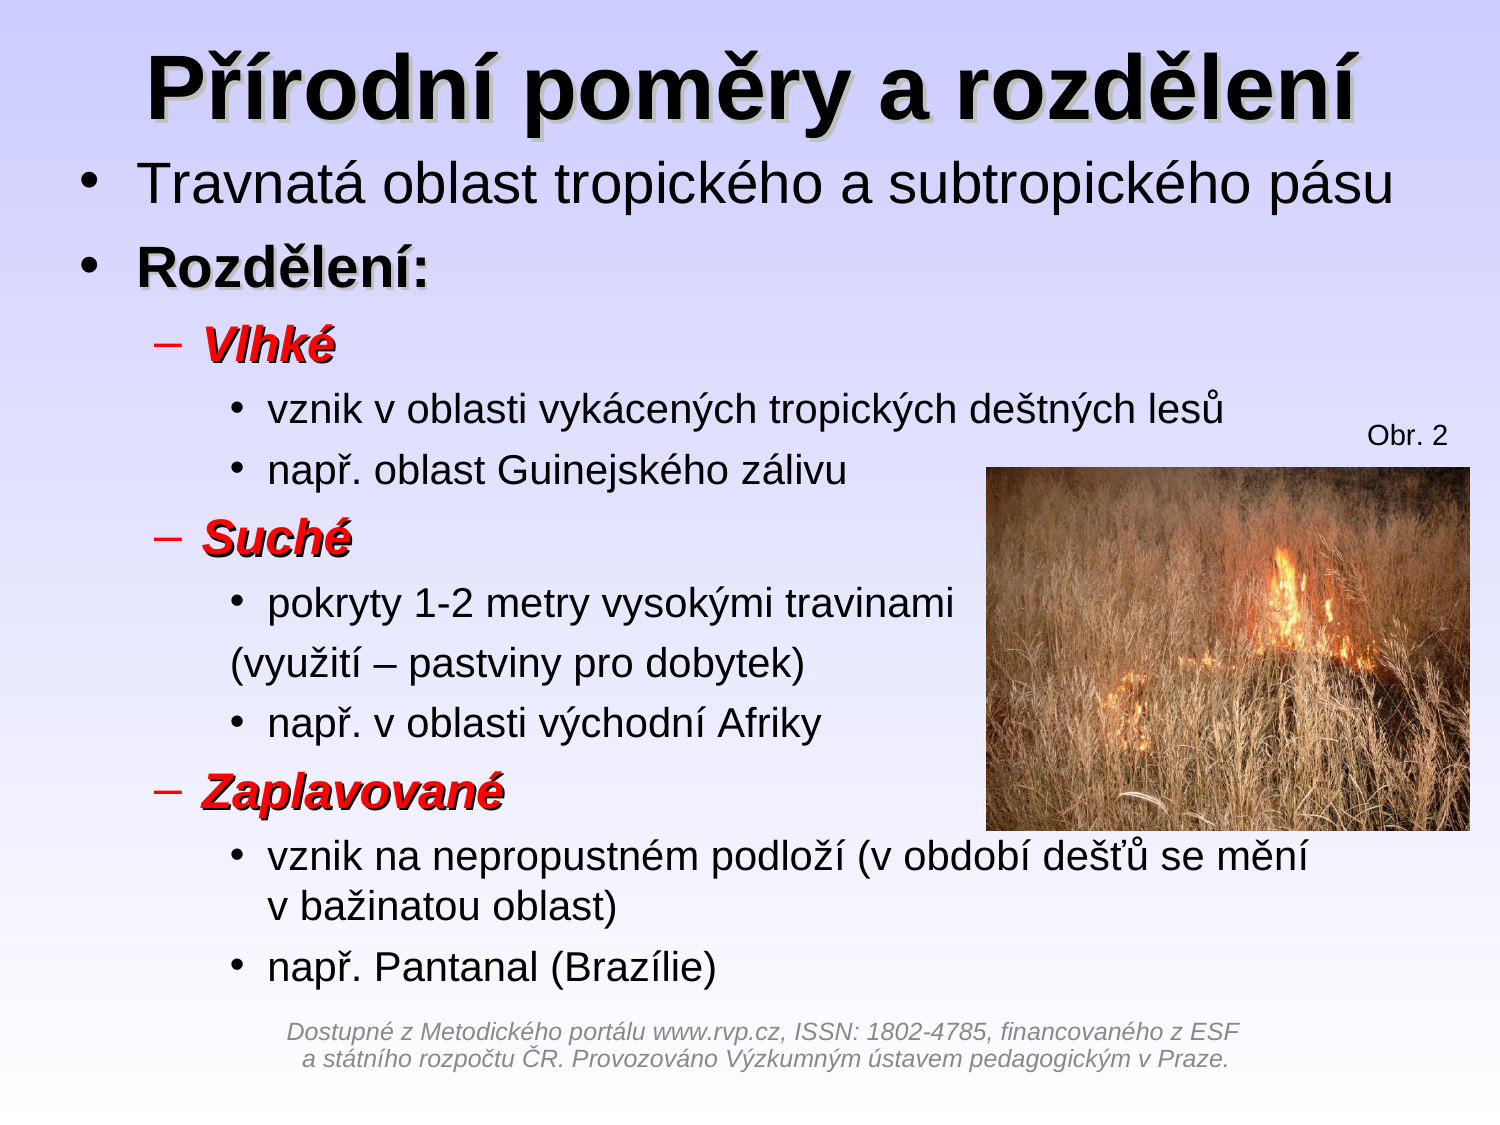

# Přírodní poměry a rozdělení
Travnatá oblast tropického a subtropického pásu
Rozdělení:
Vlhké
vznik v oblasti vykácených tropických deštných lesů
např. oblast Guinejského zálivu
Suché
pokryty 1-2 metry vysokými travinami
(využití – pastviny pro dobytek)
např. v oblasti východní Afriky
Zaplavované
vznik na nepropustném podloží (v období dešťů se mění
v bažinatou oblast)
např. Pantanal (Brazílie)
Obr. 2
Dostupné z Metodického portálu www.rvp.cz, ISSN: 1802-4785, financovaného z ESF
a státního rozpočtu ČR. Provozováno Výzkumným ústavem pedagogickým v Praze.